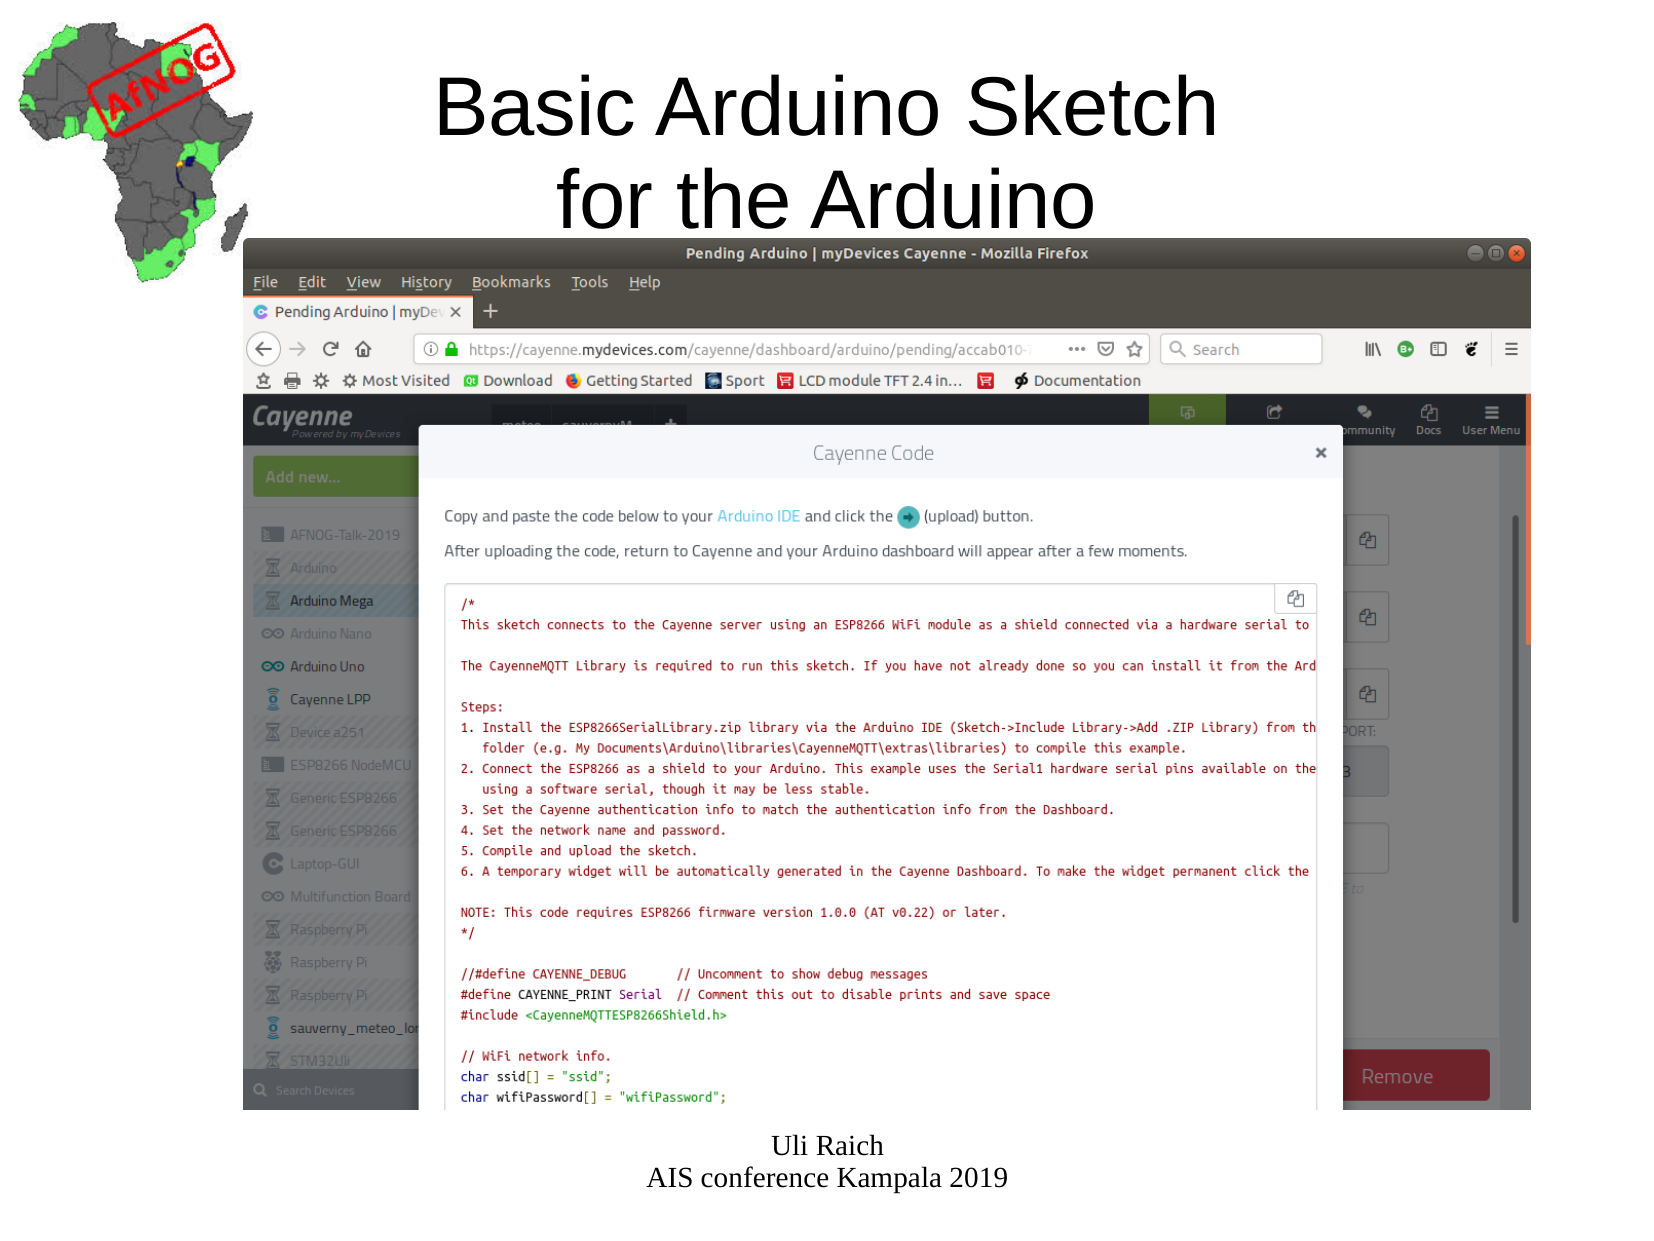

# Basic Arduino Sketch for the Arduino